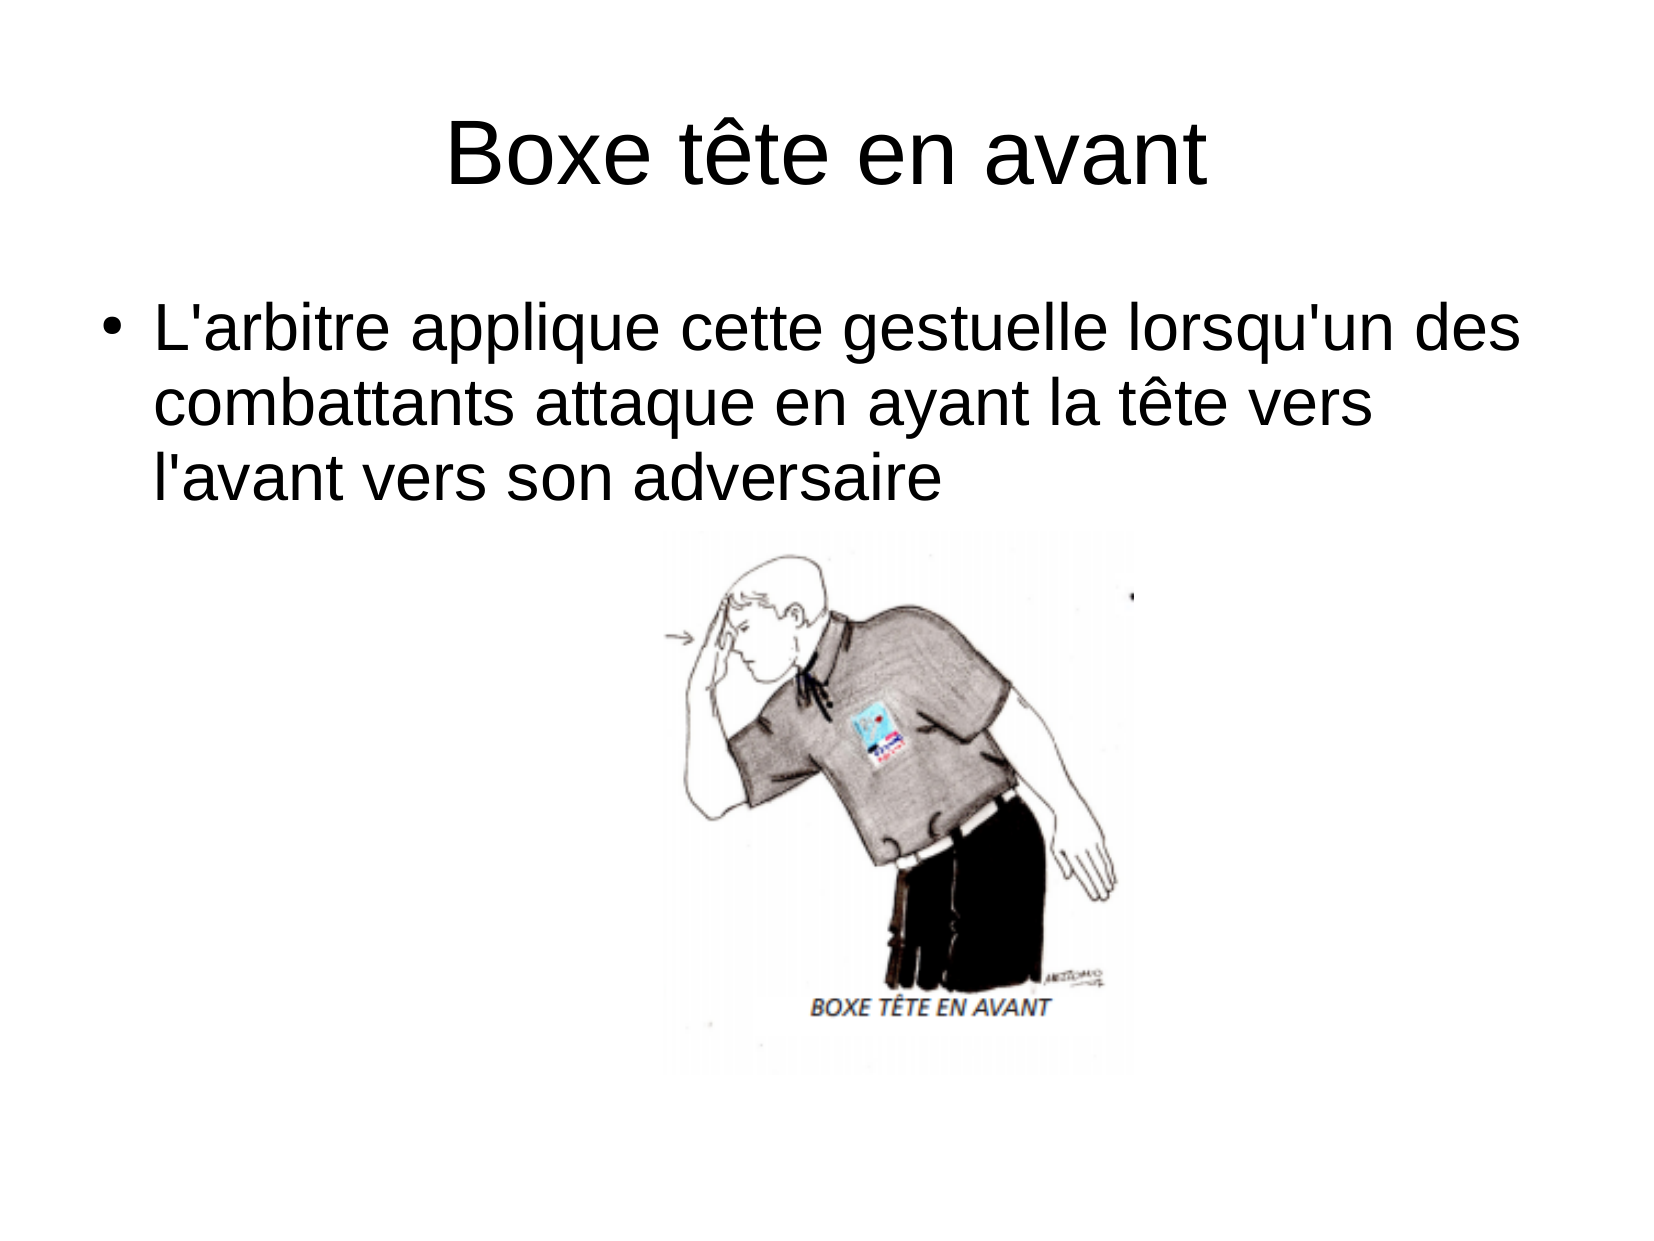

# Boxe tête en avant
L'arbitre applique cette gestuelle lorsqu'un des combattants attaque en ayant la tête vers l'avant vers son adversaire